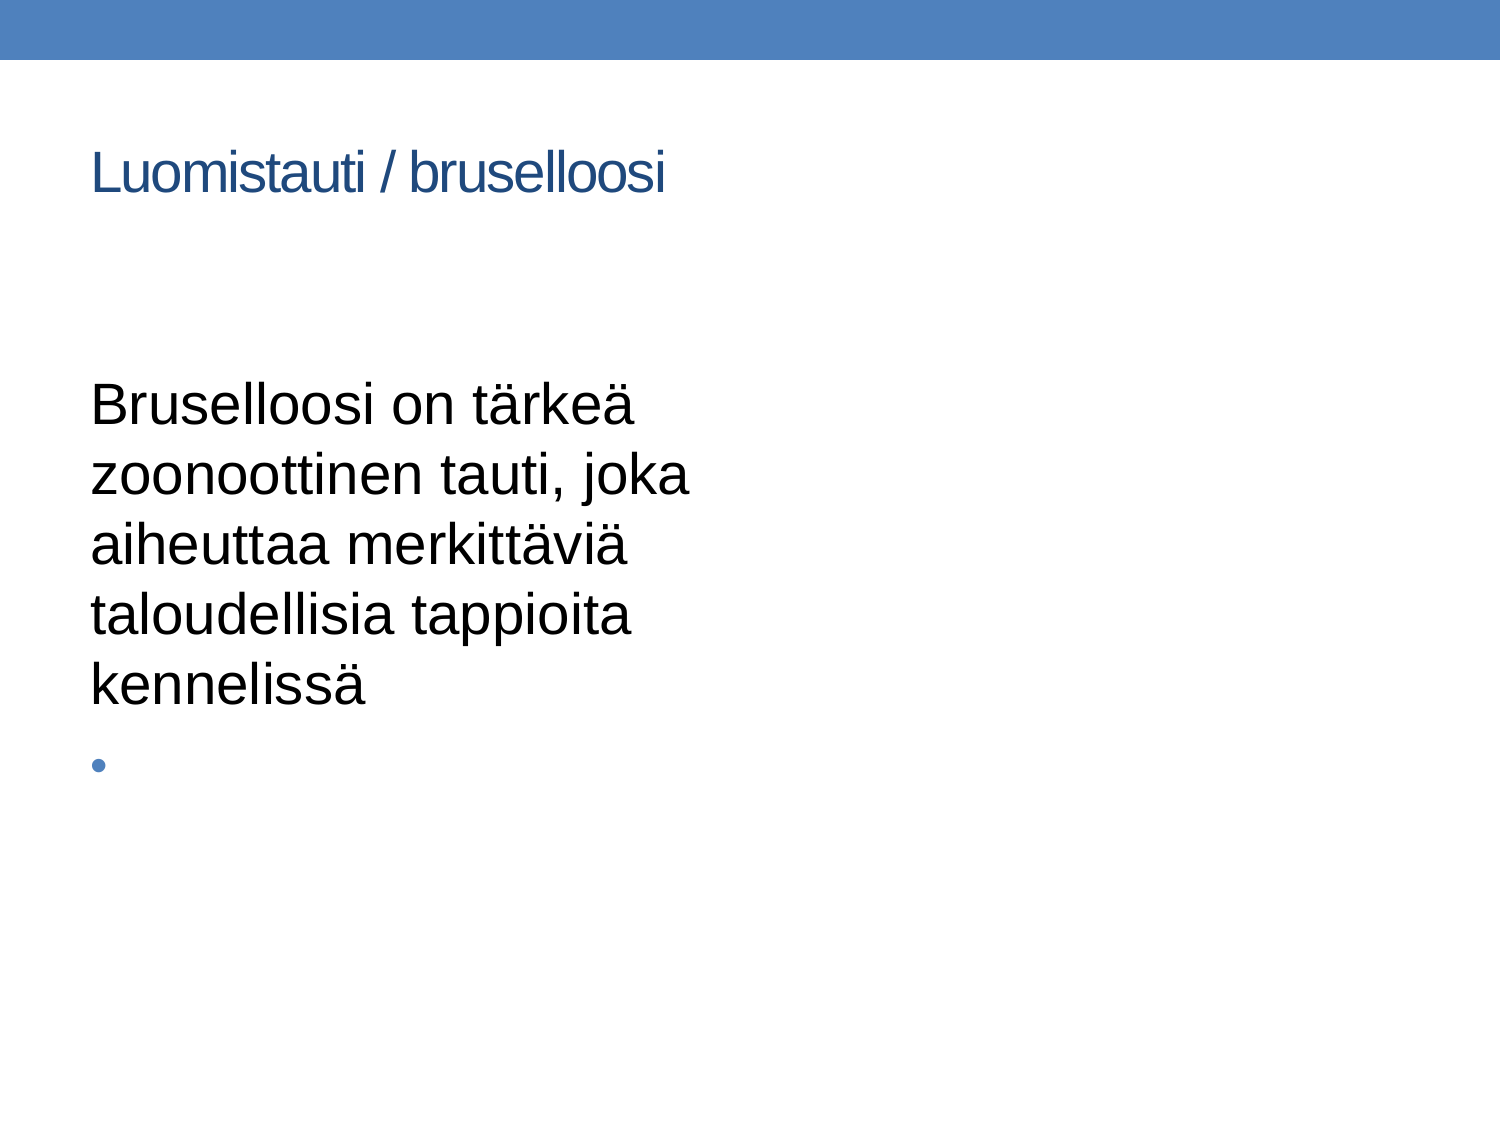

# Luomistauti / bruselloosi
Bruselloosi on tärkeä zoonoottinen tauti, joka aiheuttaa merkittäviä taloudellisia tappioita kennelissä